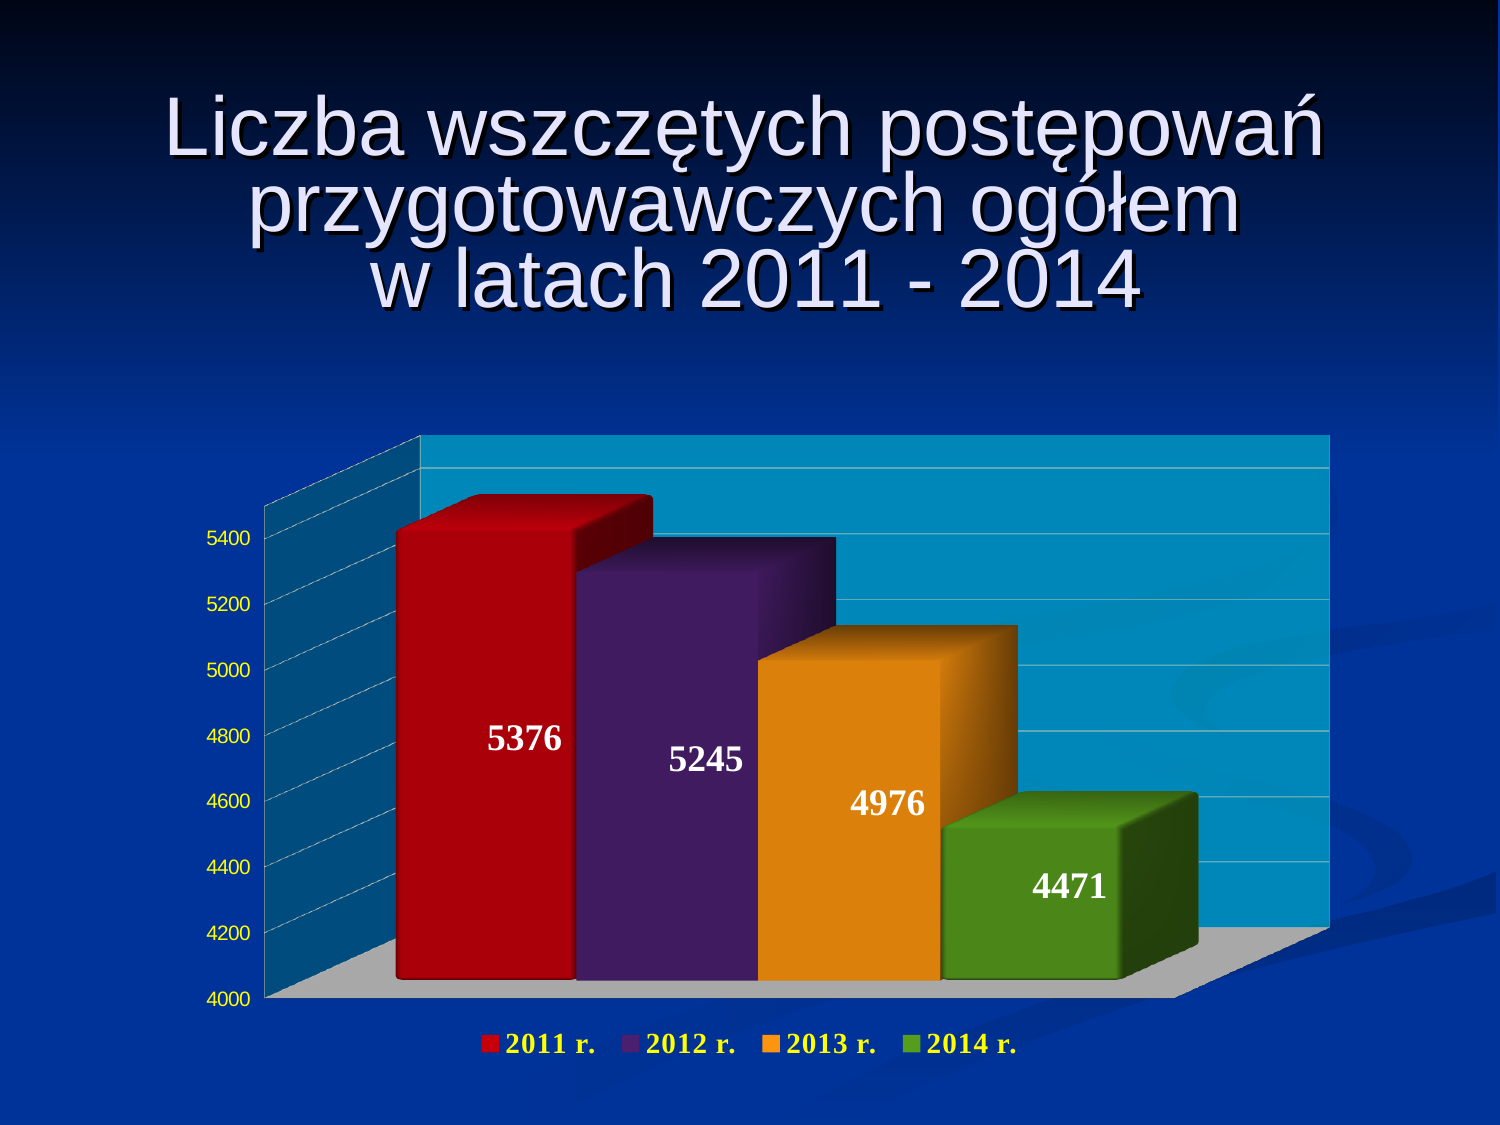

# Liczba wszczętych postępowań przygotowawczych ogółem w latach 2011 - 2014
[unsupported chart]